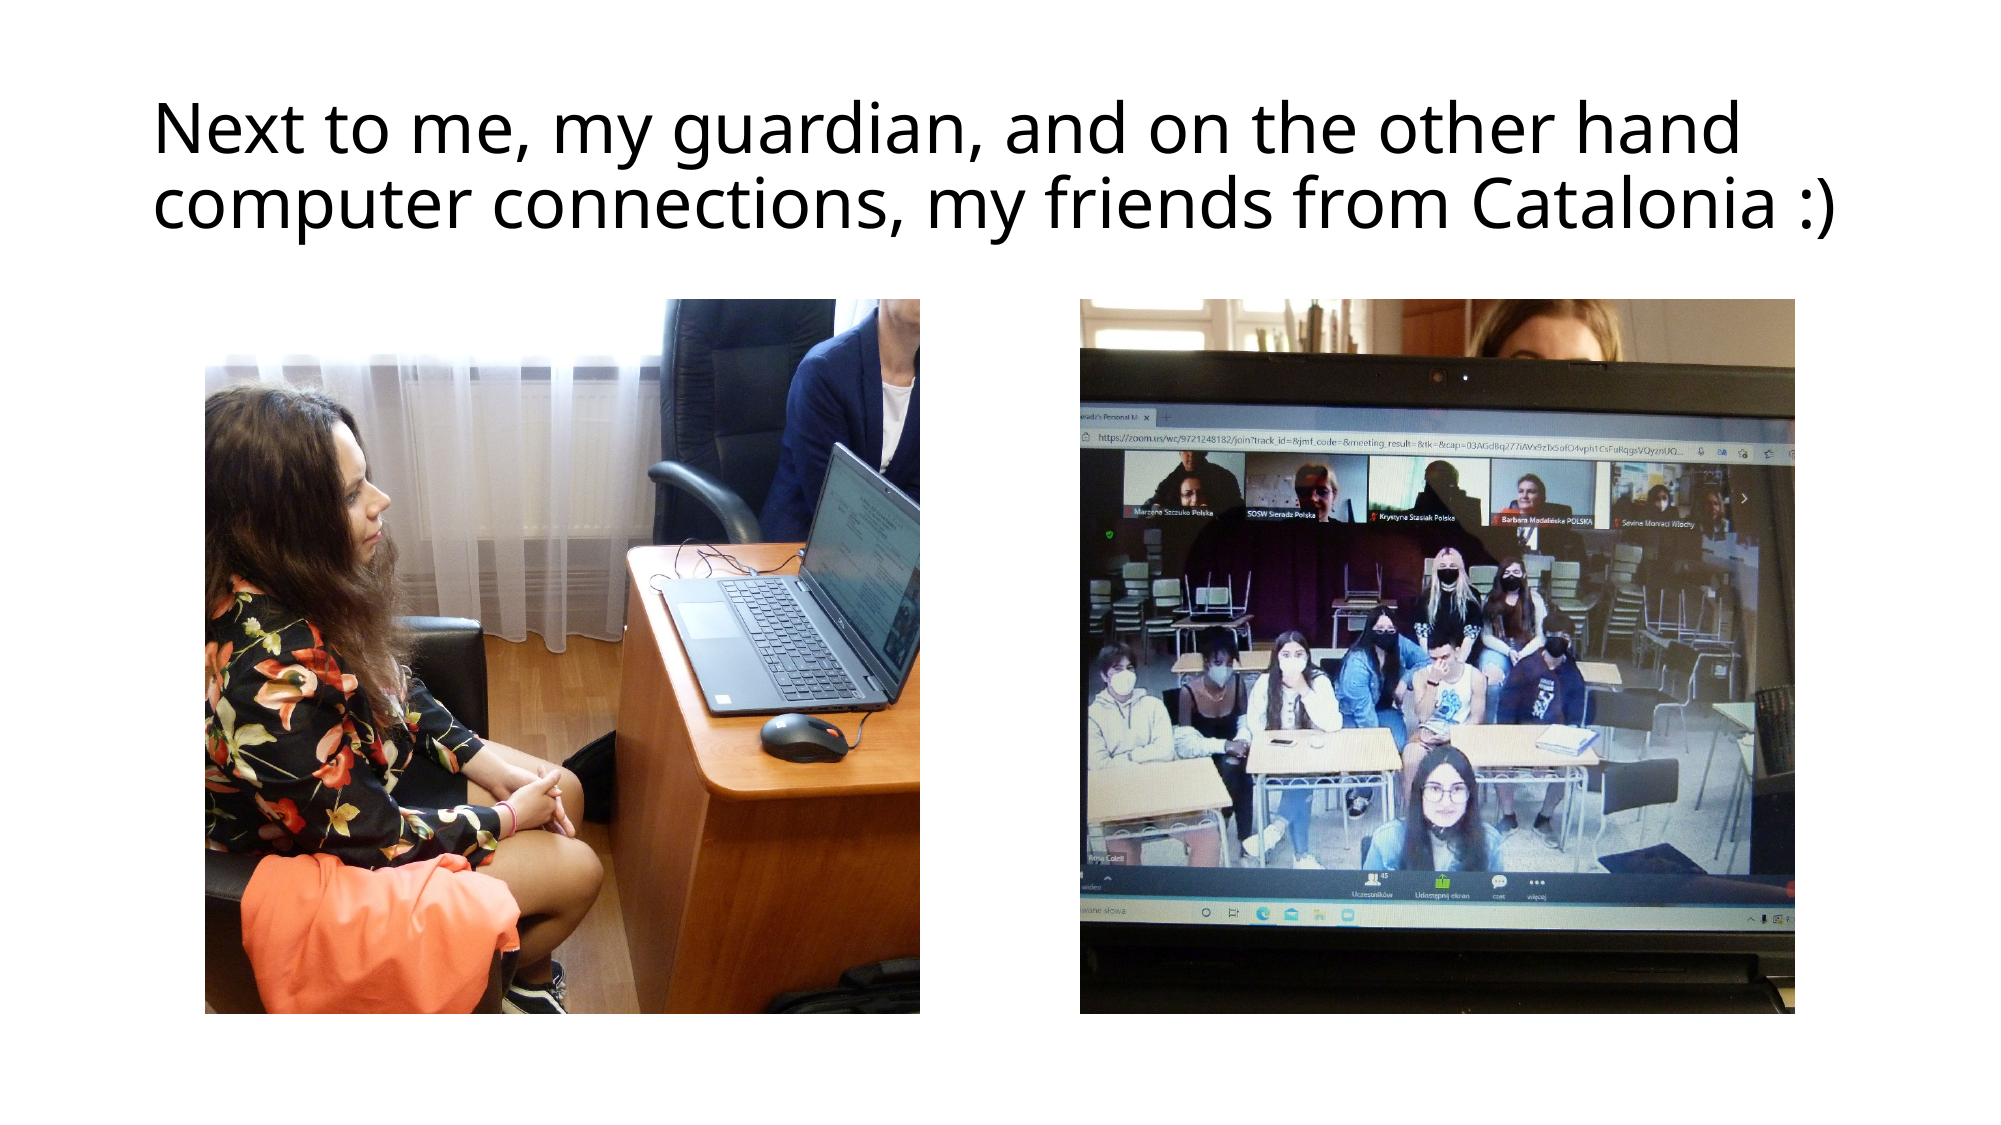

# Next to me, my guardian, and on the other hand computer connections, my friends from Catalonia :)